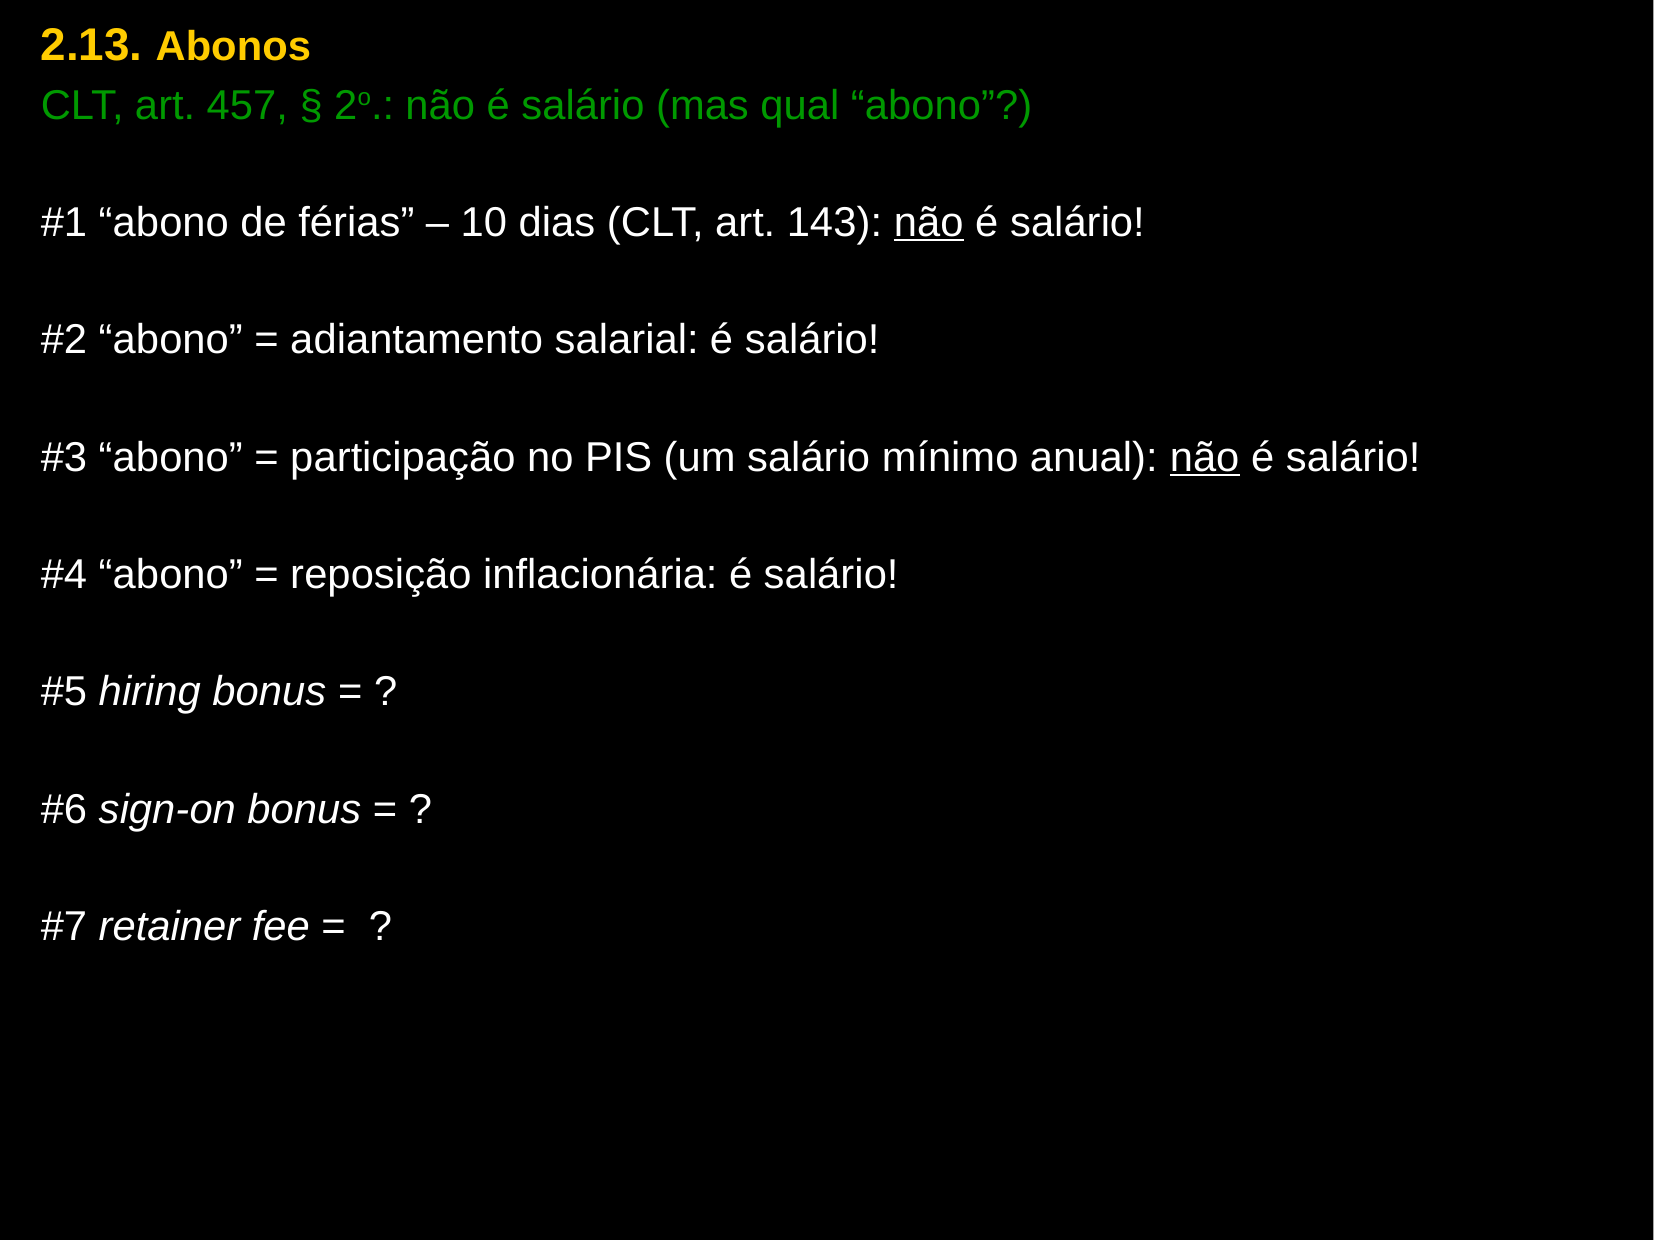

2.13. Abonos
CLT, art. 457, § 2o.: não é salário (mas qual “abono”?)
#1 “abono de férias” – 10 dias (CLT, art. 143): não é salário!
#2 “abono” = adiantamento salarial: é salário!
#3 “abono” = participação no PIS (um salário mínimo anual): não é salário!
#4 “abono” = reposição inflacionária: é salário!
#5 hiring bonus = ?
#6 sign-on bonus = ?
#7 retainer fee = ?